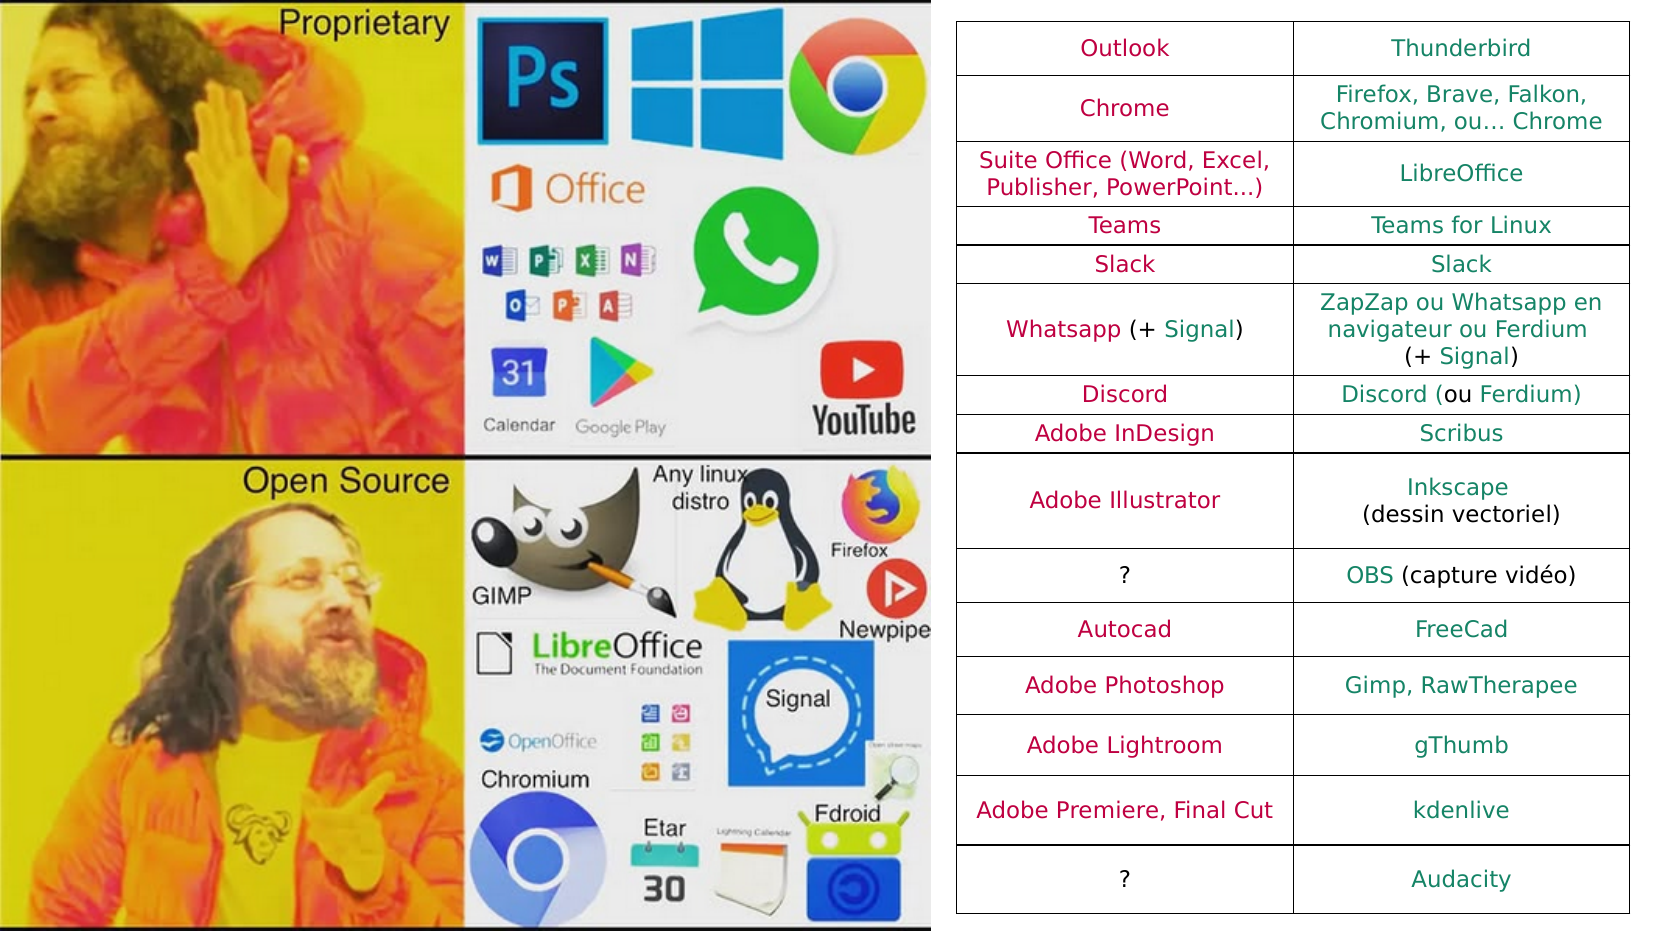

| Thunderbird | Outlook |
| --- | --- |
| Firefox, Brave, Falkon, Chromium, ou… Chrome | Chrome |
| LibreOffice | Suite Office (Word, Excel, Publisher, PowerPoint...) |
| Teams for Linux | Teams |
| Slack | Slack |
| ZapZap ou Whatsapp en navigateur ou Ferdium (+ Signal) | Whatsapp (+ Signal) |
| Discord (ou Ferdium) | Discord |
| Scribus | Adobe InDesign |
| Inkscape (dessin vectoriel) | Adobe Illustrator |
| OBS (capture vidéo) | ? |
| FreeCad | Autocad |
| Gimp, RawTherapee | Adobe Photoshop |
| gThumb | Adobe Lightroom |
| kdenlive | Adobe Premiere, Final Cut |
| Audacity | ? |